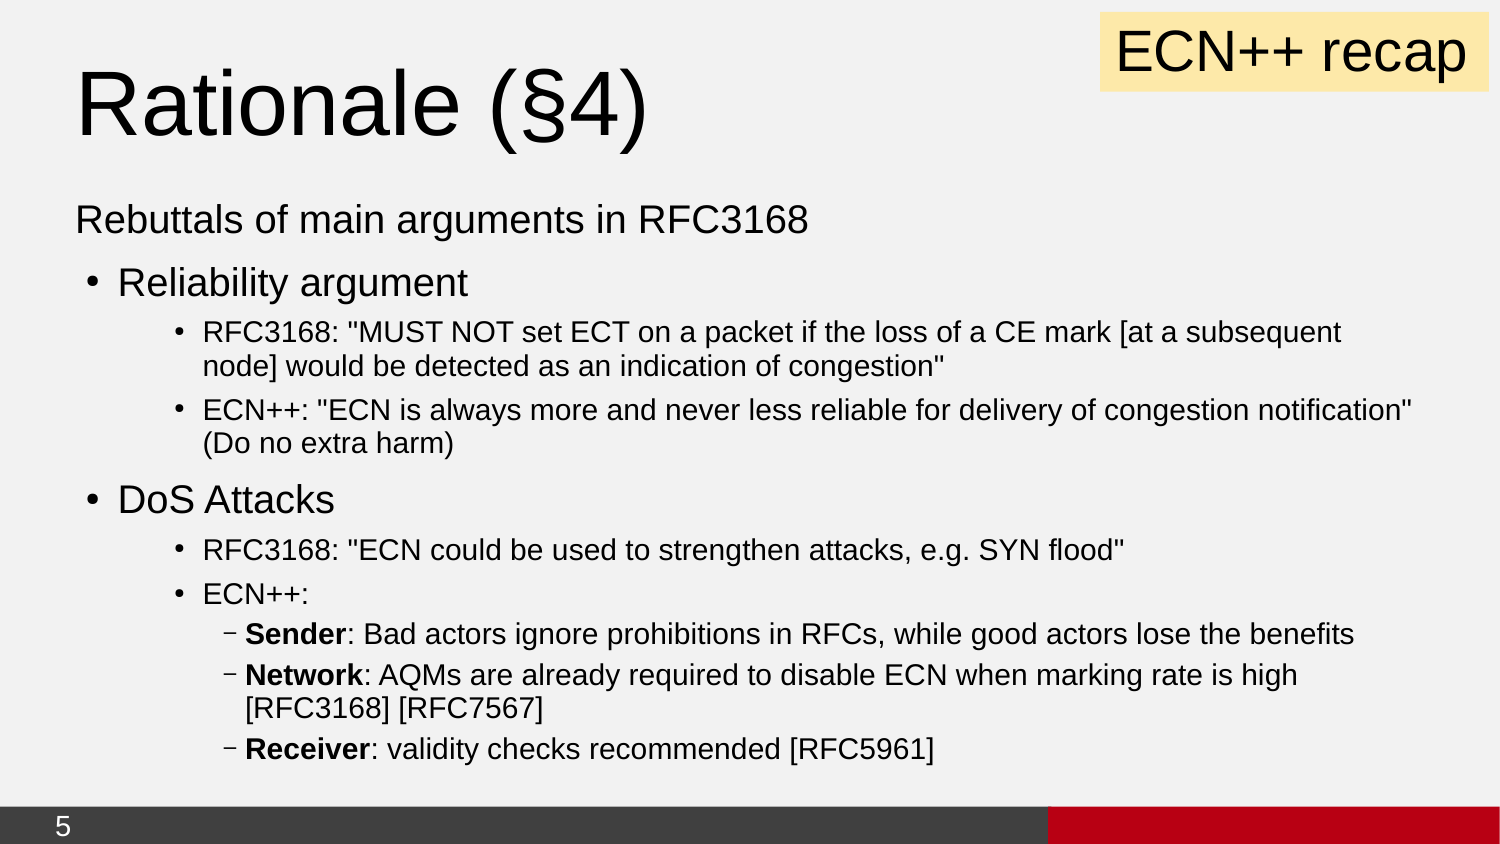

ECN++ recap
# Rationale (§4)
Rebuttals of main arguments in RFC3168
Reliability argument
RFC3168: "MUST NOT set ECT on a packet if the loss of a CE mark [at a subsequent node] would be detected as an indication of congestion"
ECN++: "ECN is always more and never less reliable for delivery of congestion notification" (Do no extra harm)
DoS Attacks
RFC3168: "ECN could be used to strengthen attacks, e.g. SYN flood"
ECN++:
Sender: Bad actors ignore prohibitions in RFCs, while good actors lose the benefits
Network: AQMs are already required to disable ECN when marking rate is high
[RFC3168] [RFC7567]
Receiver: validity checks recommended [RFC5961]
5